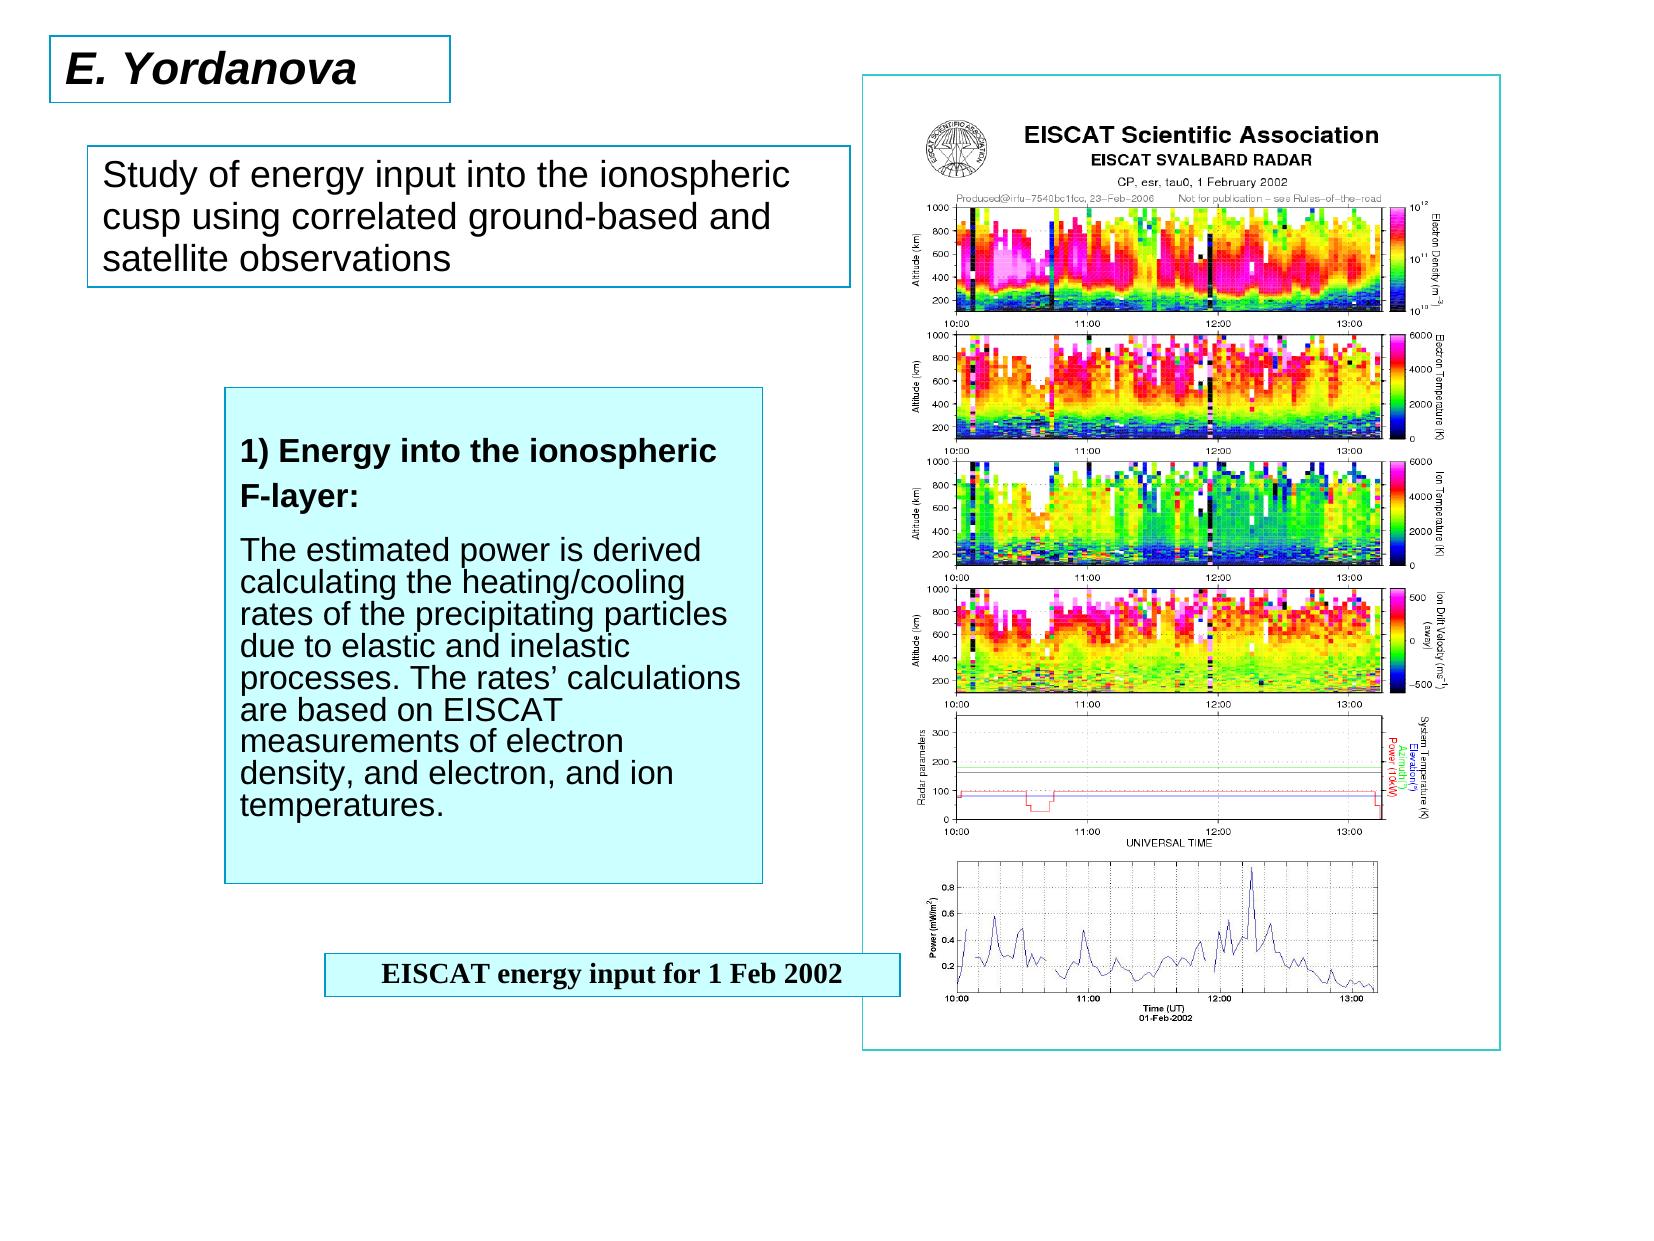

E. Yordanova
Study of energy input into the ionospheric cusp using correlated ground-based and satellite observations
1) Energy into the ionospheric
F-layer:
The estimated power is derived calculating the heating/cooling rates of the precipitating particles due to elastic and inelastic processes. The rates’ calculations are based on EISCAT measurements of electron density, and electron, and ion temperatures.
EISCAT energy input for 1 Feb 2002